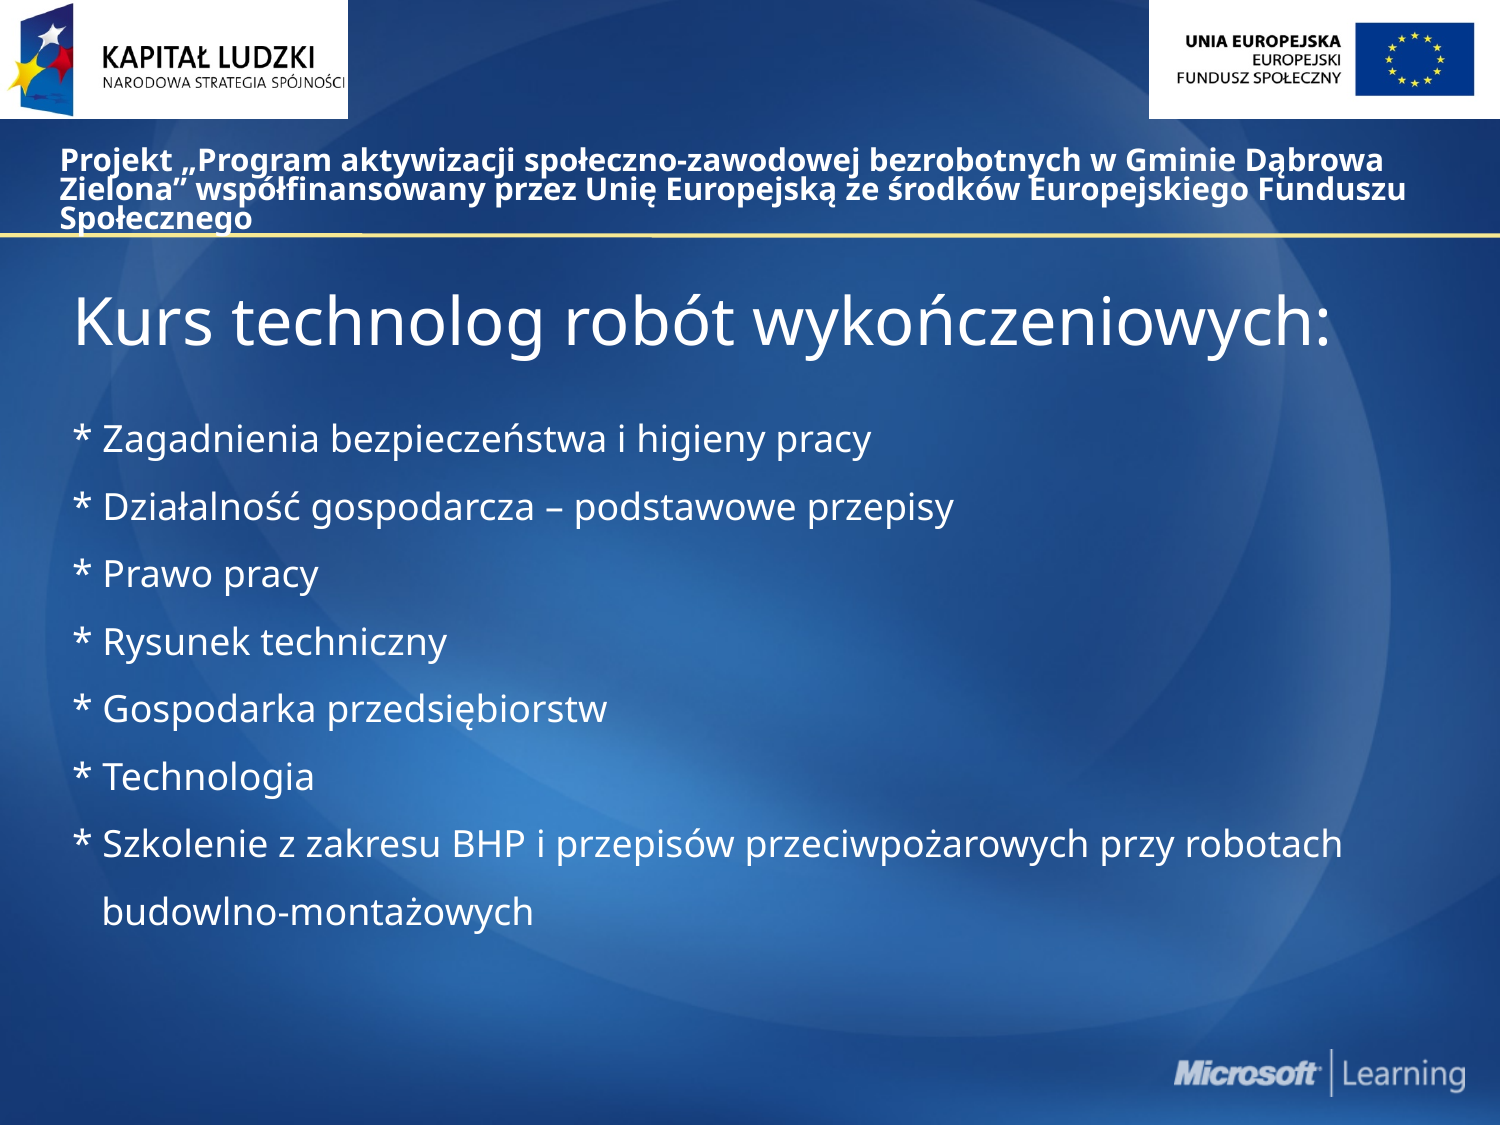

Projekt „Program aktywizacji społeczno-zawodowej bezrobotnych w Gminie Dąbrowa Zielona” współfinansowany przez Unię Europejską ze środków Europejskiego Funduszu Społecznego
Kurs technolog robót wykończeniowych:
* Zagadnienia bezpieczeństwa i higieny pracy
* Działalność gospodarcza – podstawowe przepisy
* Prawo pracy
* Rysunek techniczny
* Gospodarka przedsiębiorstw
* Technologia
* Szkolenie z zakresu BHP i przepisów przeciwpożarowych przy robotach
 budowlno-montażowych